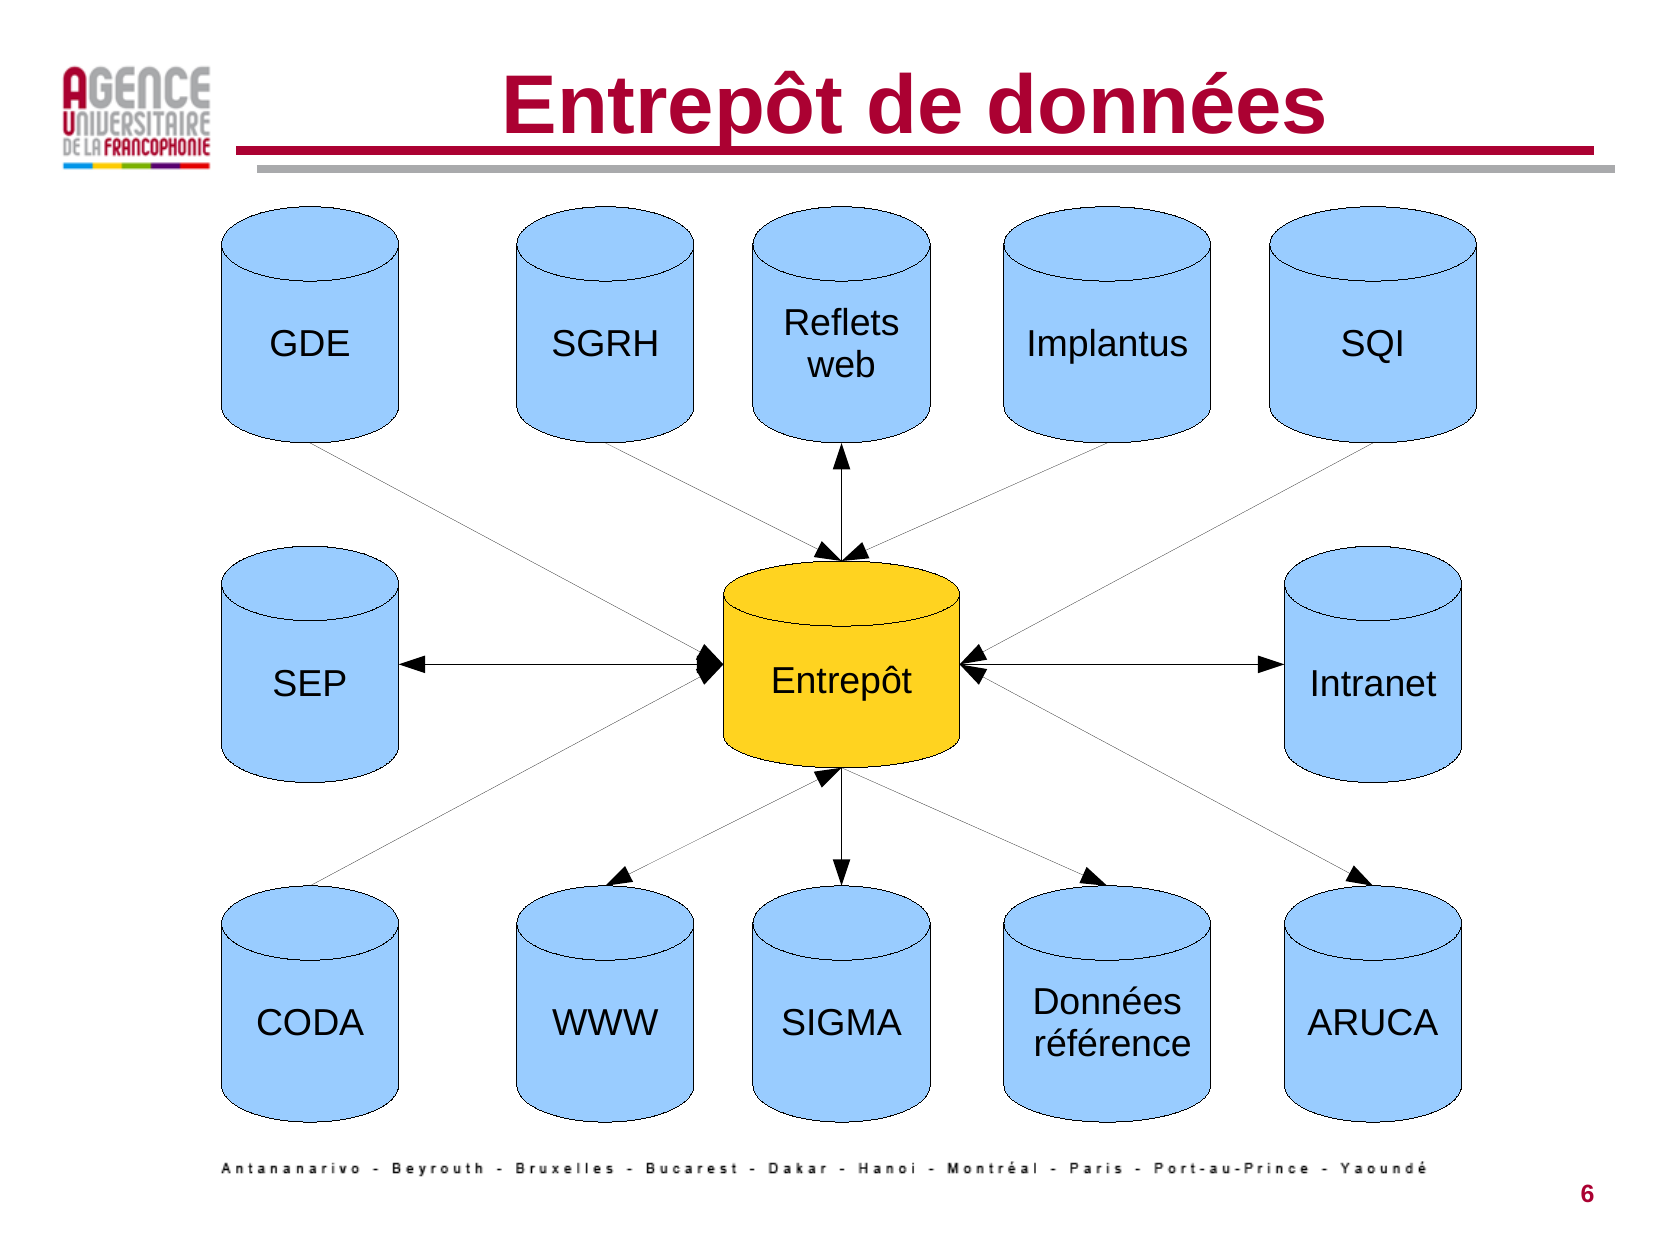

# Entrepôt de données
GDE
SGRH
Reflets
web
Implantus
SQI
SEP
Intranet
Entrepôt
CODA
WWW
SIGMA
Données
 référence
ARUCA
6